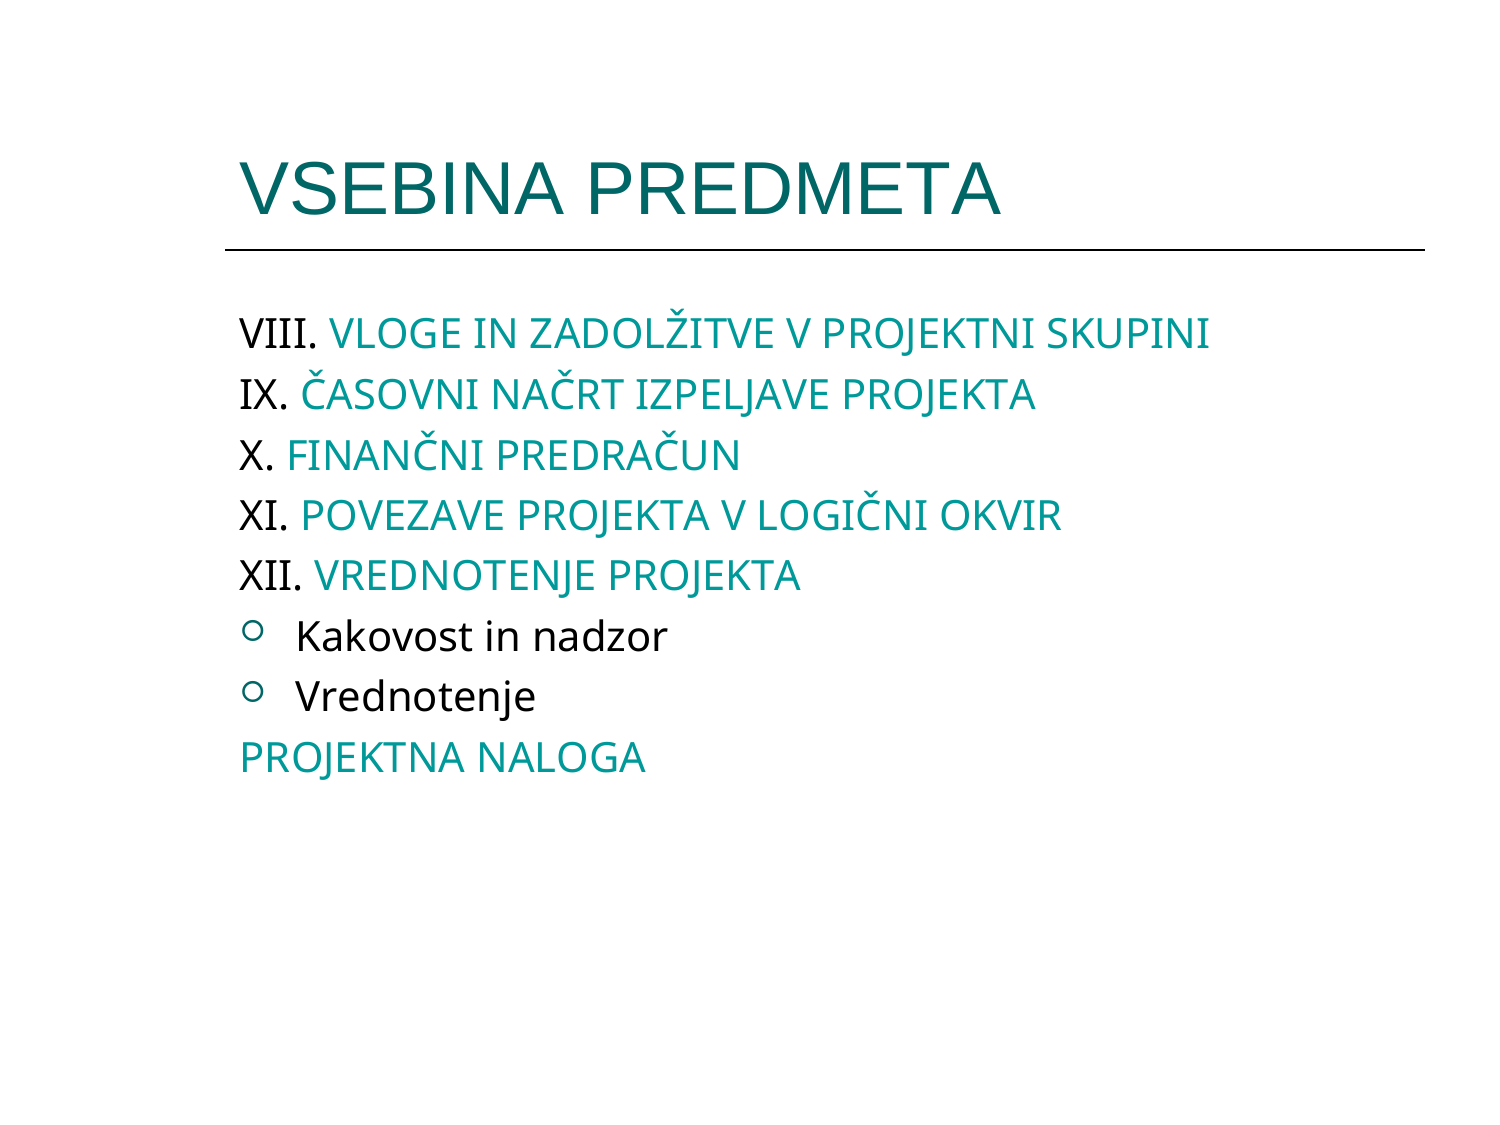

# VSEBINA PREDMETA
VIII. VLOGE IN ZADOLŽITVE V PROJEKTNI SKUPINI
IX. ČASOVNI NAČRT IZPELJAVE PROJEKTA
X. FINANČNI PREDRAČUN
XI. POVEZAVE PROJEKTA V LOGIČNI OKVIR
XII. VREDNOTENJE PROJEKTA
Kakovost in nadzor
Vrednotenje
PROJEKTNA NALOGA